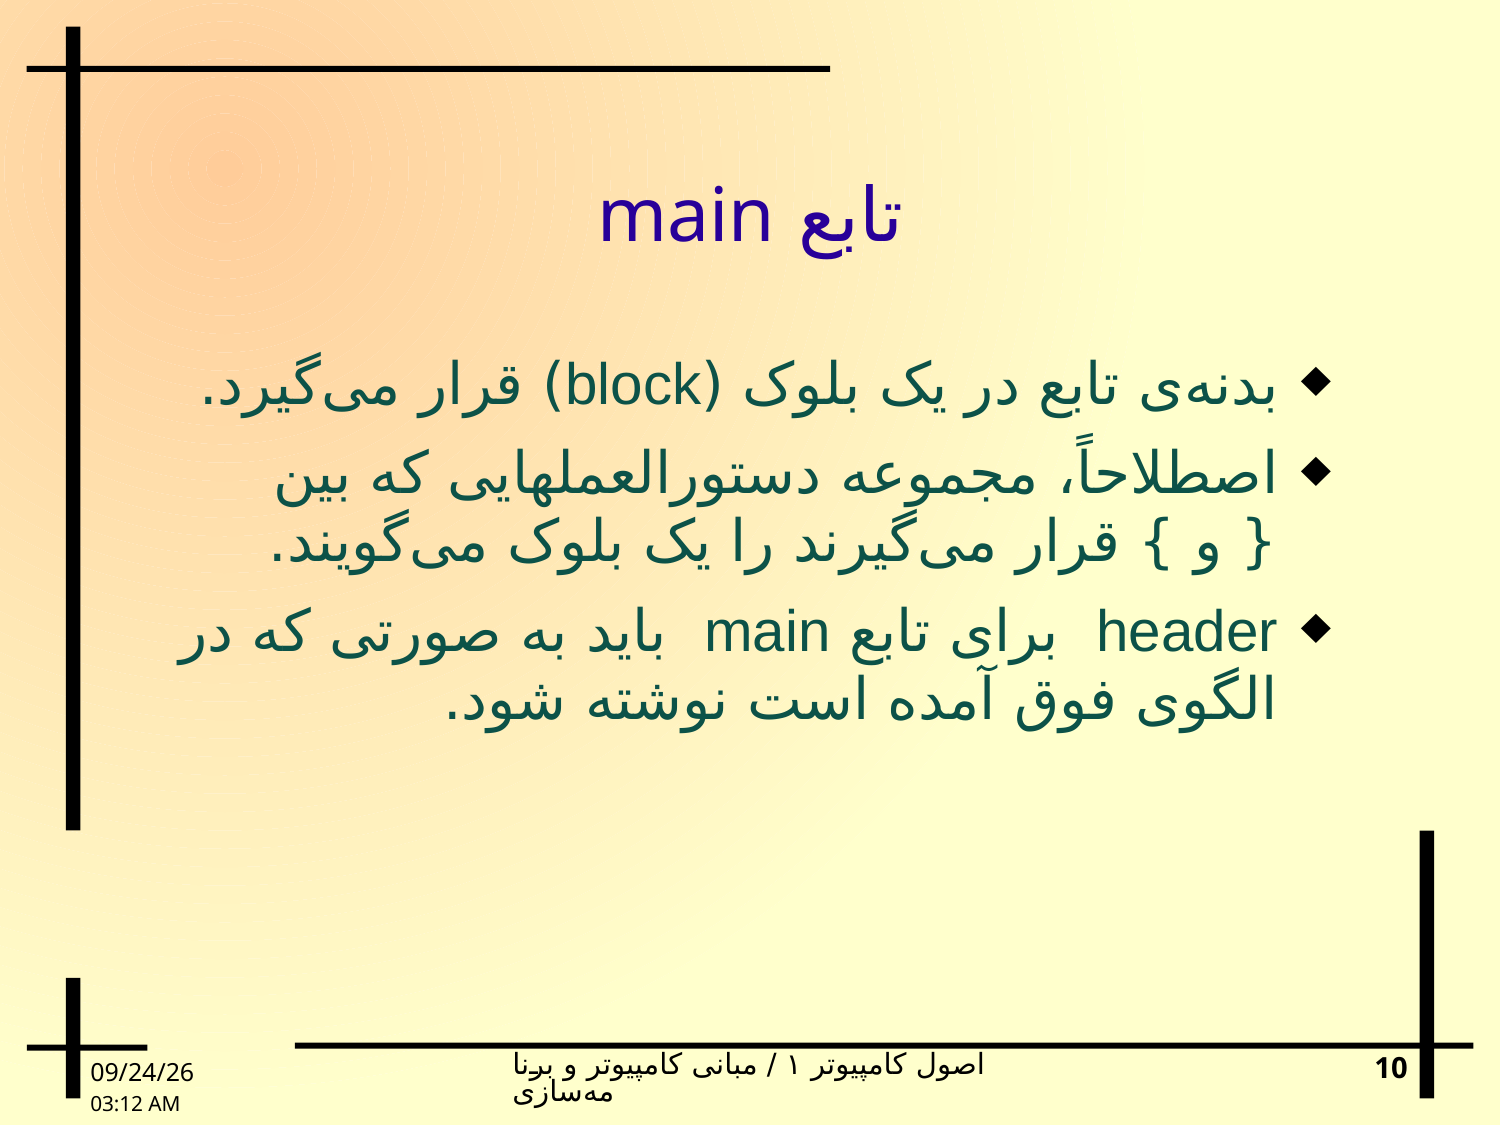

تابع main
# بدنه‌ی تابع در یک بلوک (block) قرار می‌گیرد.
اصطلاحاً، مجموعه دستورالعملهایی که بین { و } قرار می‌گیرند را یک بلوک می‌گویند.
header برای تابع main باید به صورتی که در الگوی فوق آمده است نوشته شود.
اصول کامپیوتر ۱ / مبانی کامپیوتر و برنامه‌سازی
10